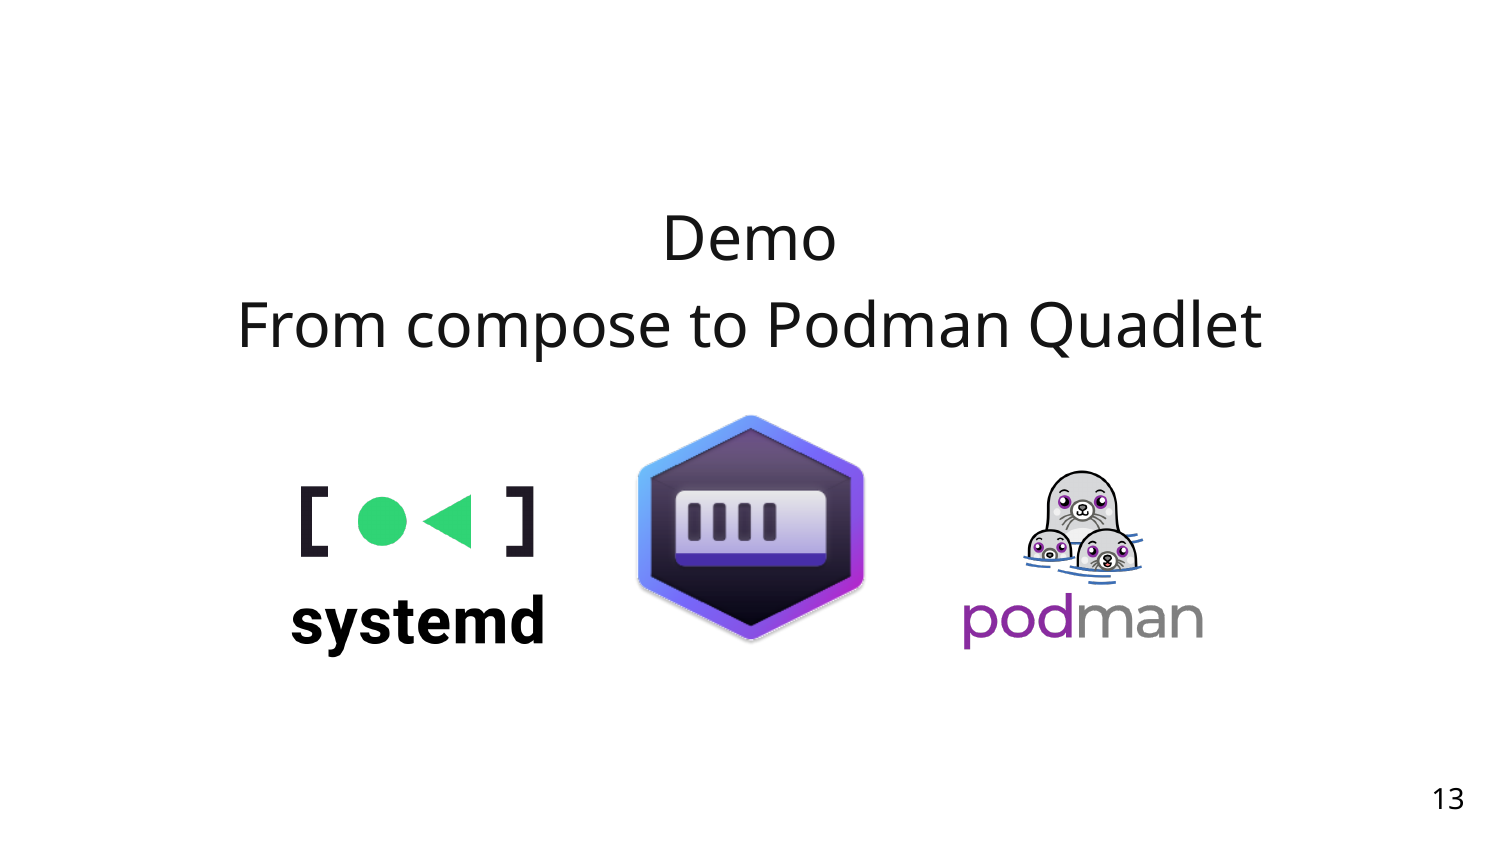

# Demo From compose to Podman Quadlet